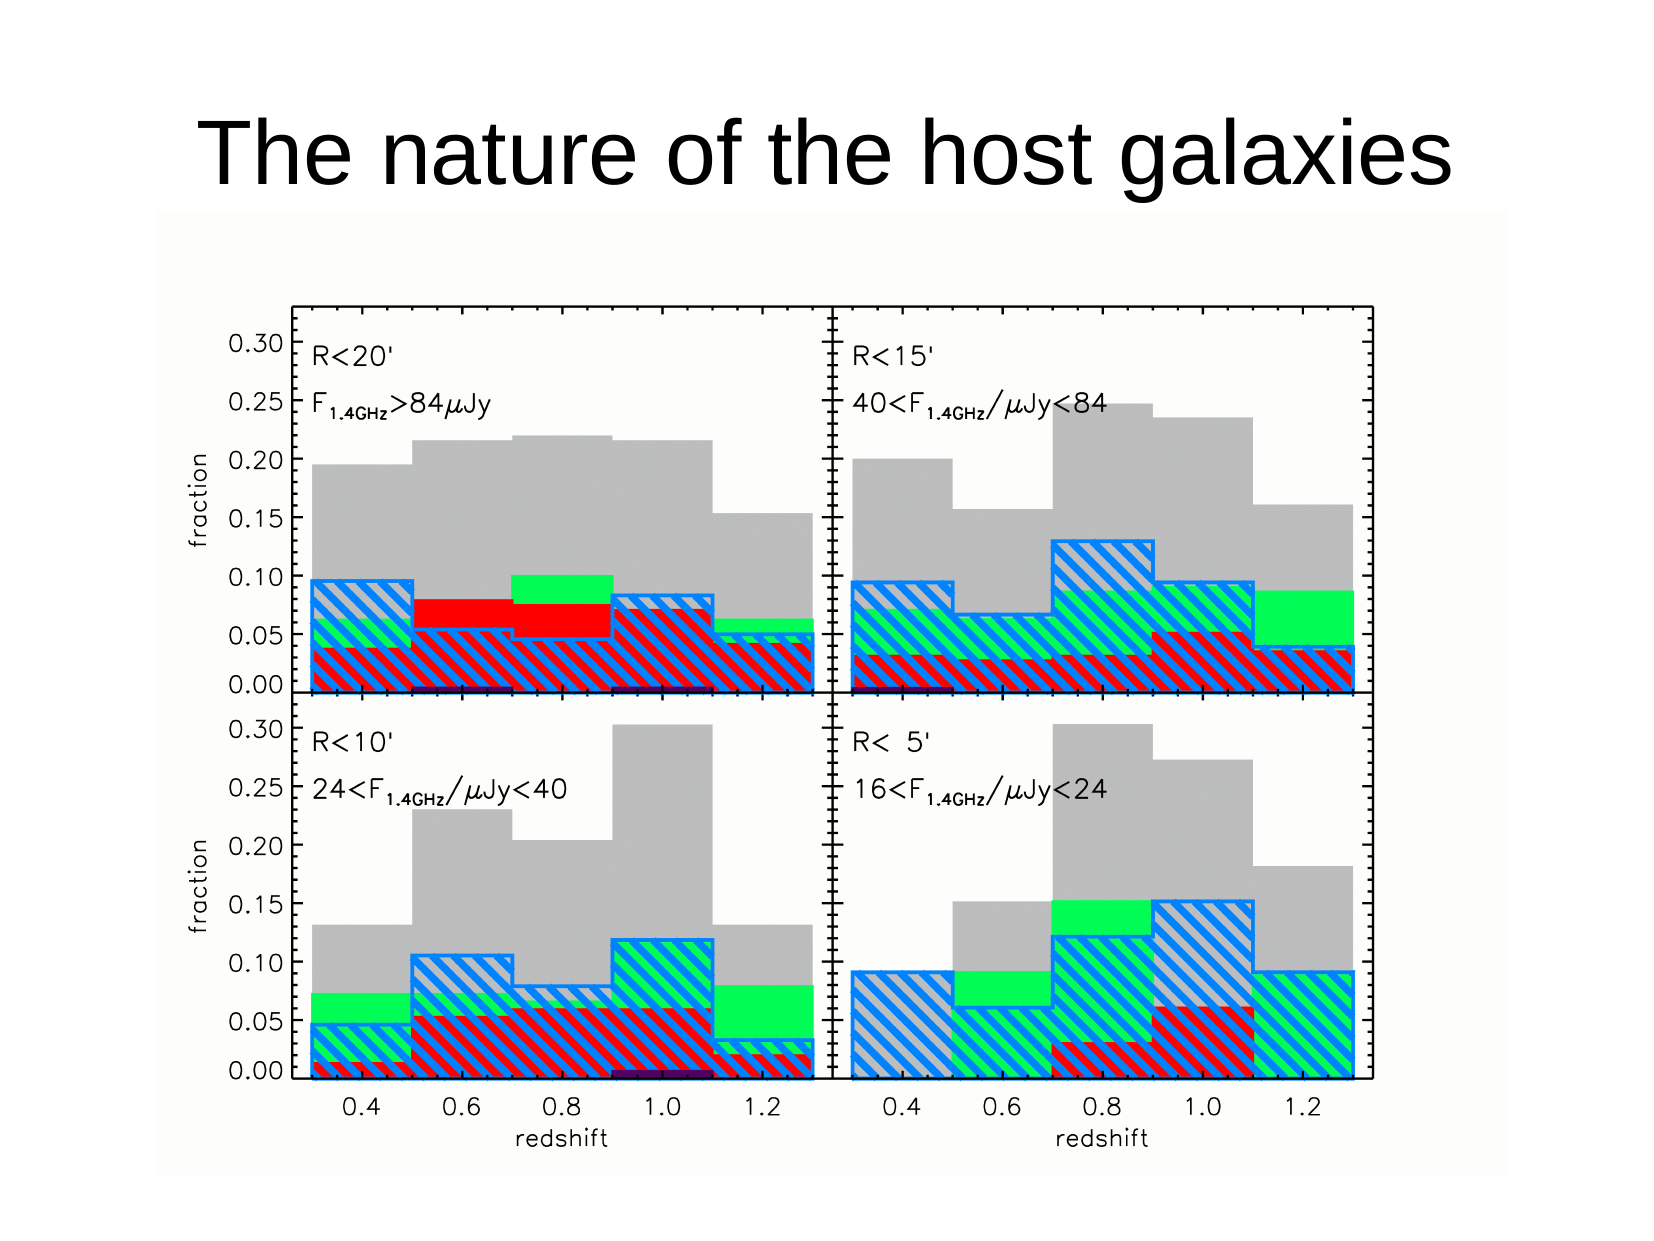

# The nature of the host galaxies